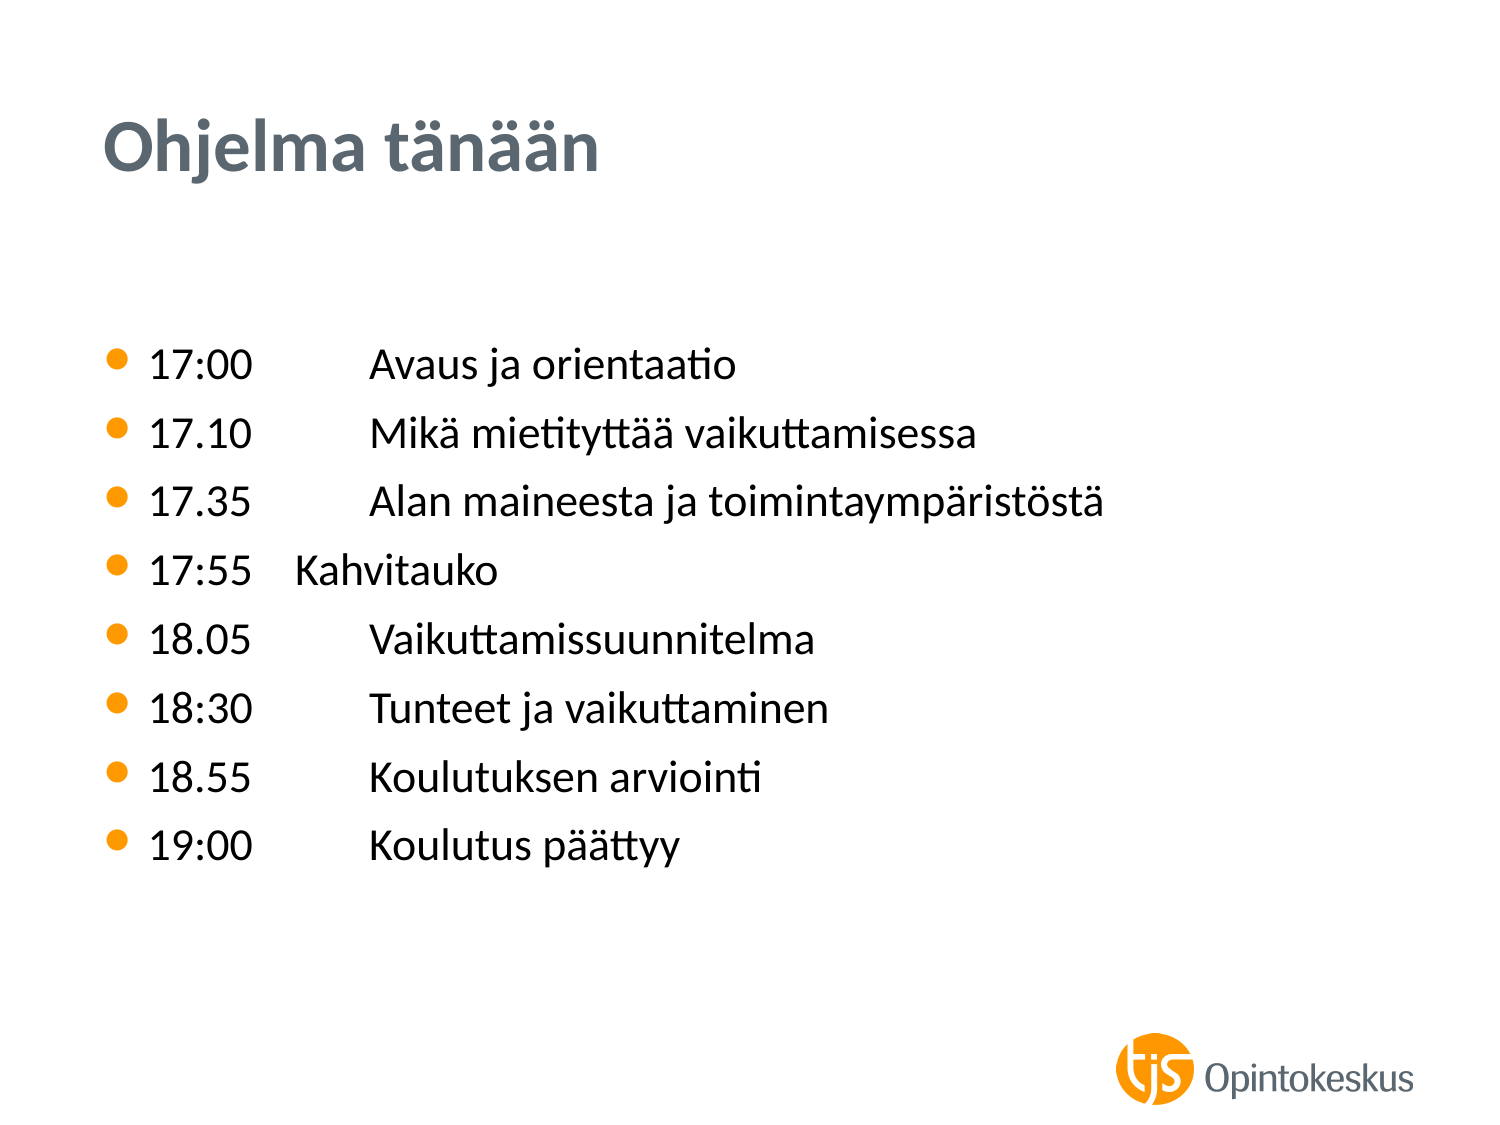

Ohjelma tänään
# 17:00		Avaus ja orientaatio
17.10		Mikä mietityttää vaikuttamisessa
17.35		Alan maineesta ja toimintaympäristöstä
17:55 	Kahvitauko
18.05		Vaikuttamissuunnitelma
18:30		Tunteet ja vaikuttaminen
18.55		Koulutuksen arviointi
19:00		Koulutus päättyy